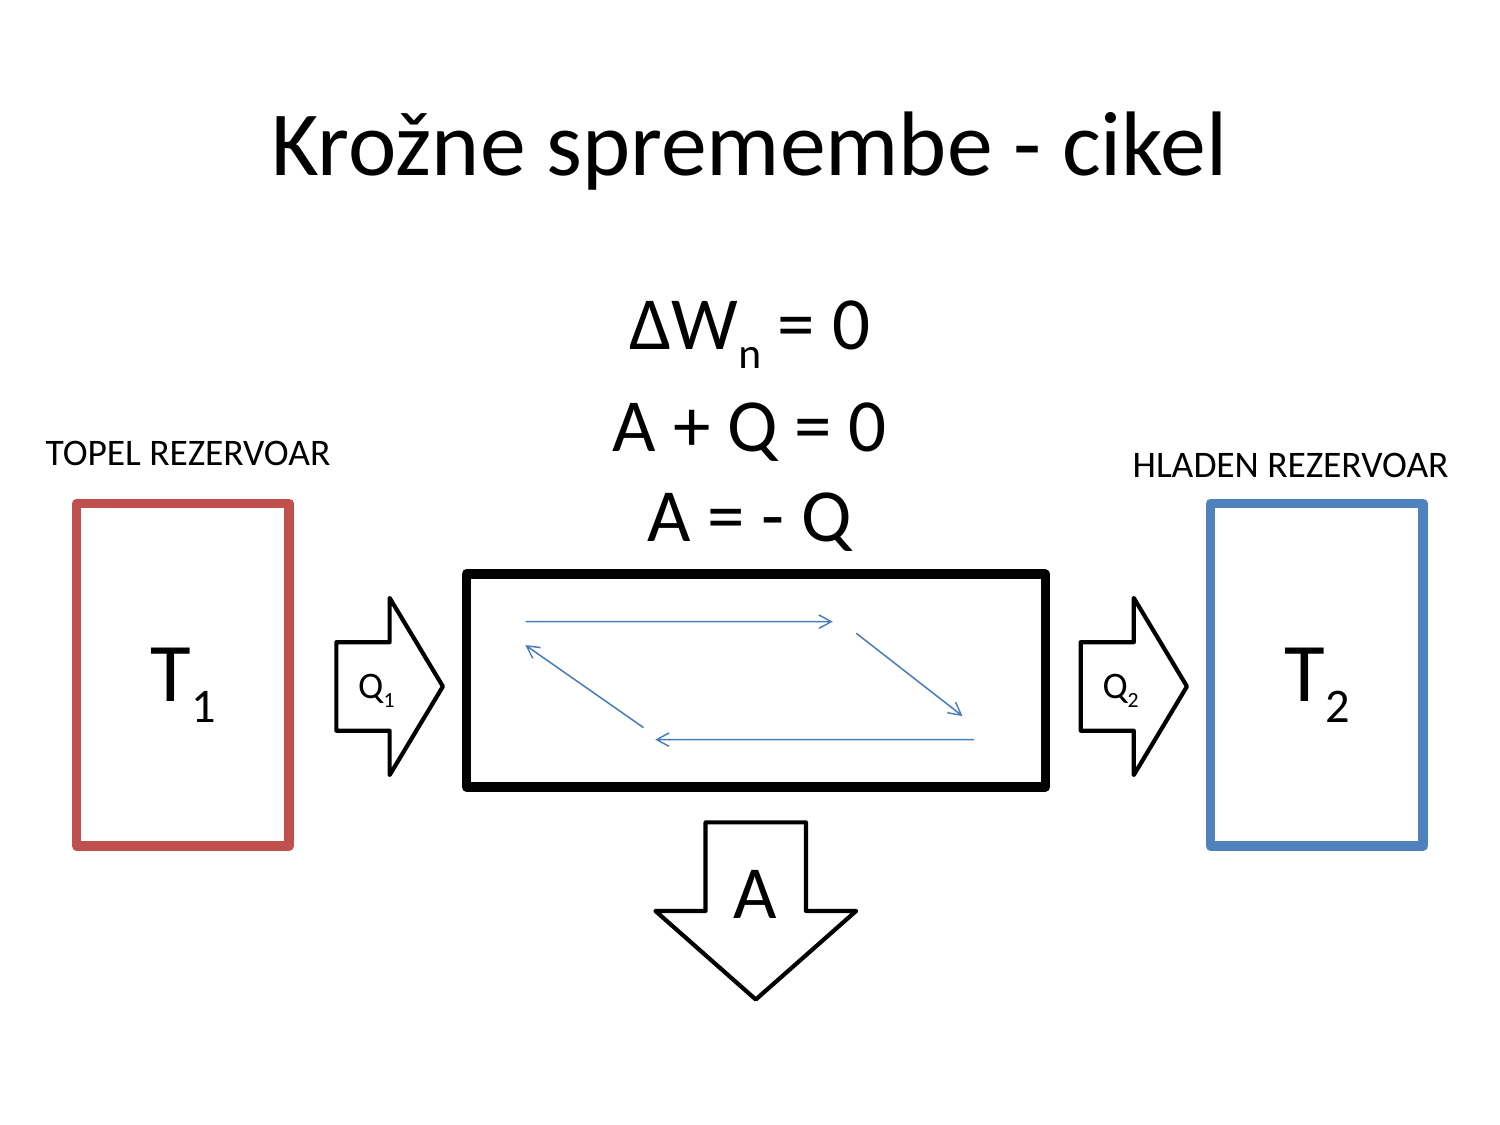

# Krožne spremembe - cikel
∆Wn = 0
A + Q = 0
A = - Q
TOPEL REZERVOAR
HLADEN REZERVOAR
T1
T2
Q1
Q2
A